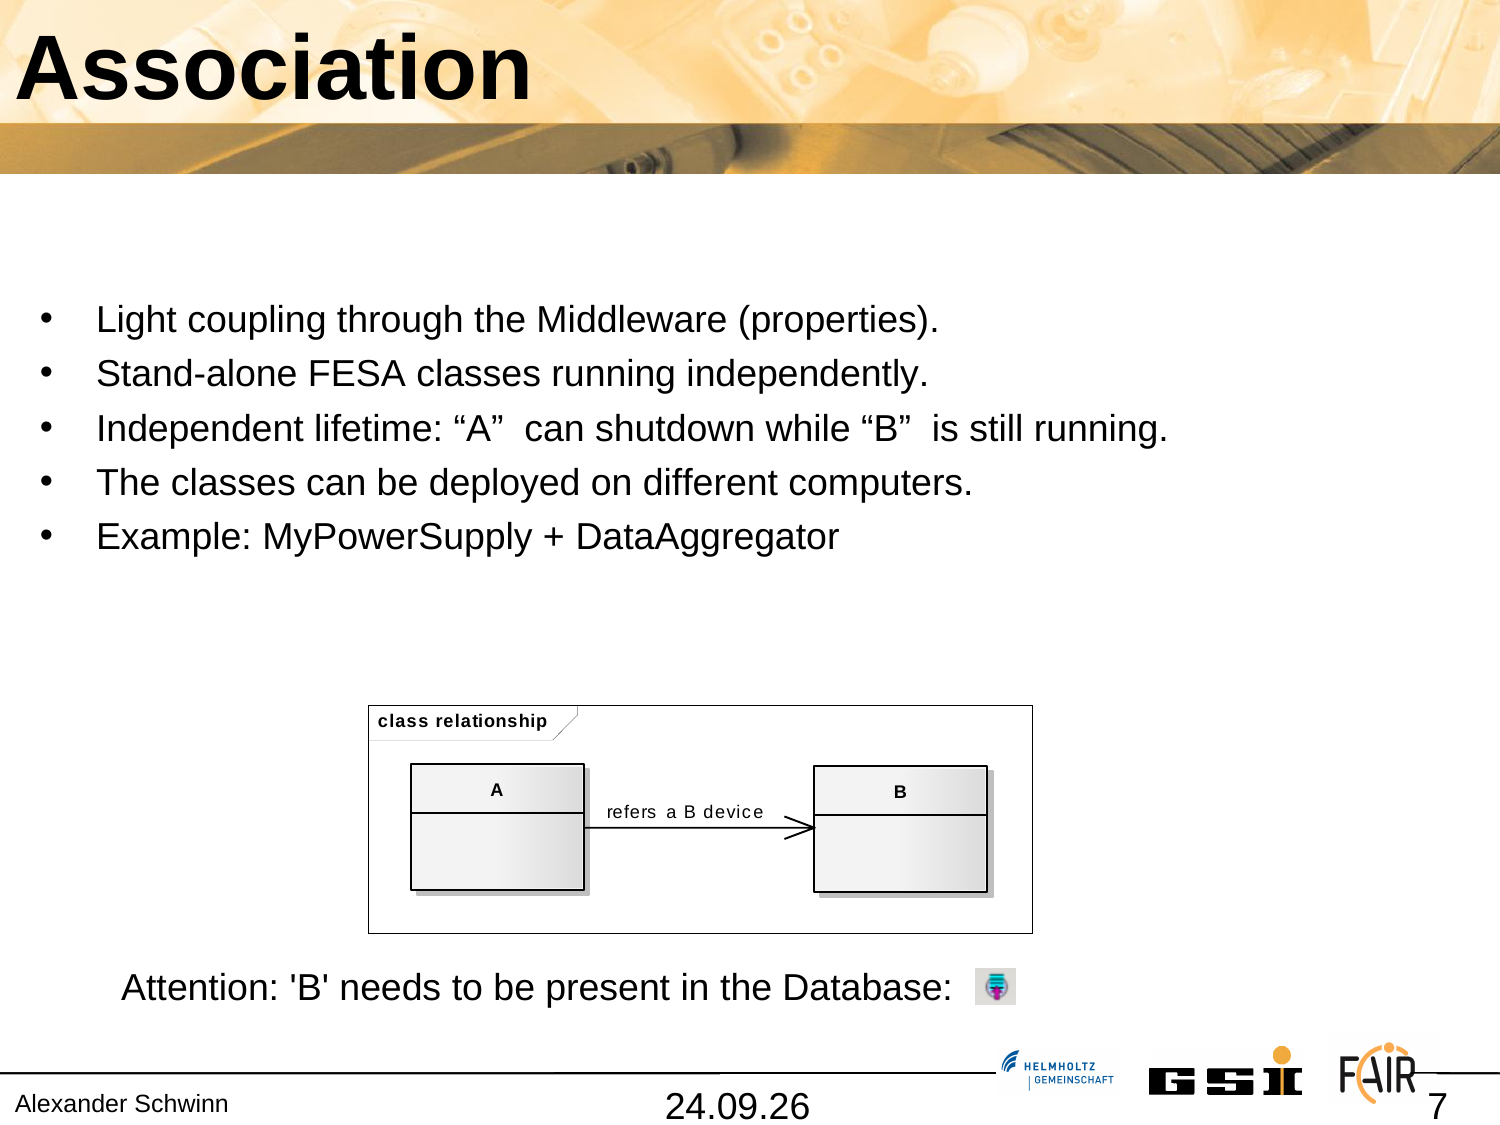

Association
# Light coupling through the Middleware (properties).
Stand-alone FESA classes running independently.
Independent lifetime: “A” can shutdown while “B” is still running.
The classes can be deployed on different computers.
Example: MyPowerSupply + DataAggregator
Attention: 'B' needs to be present in the Database:
7